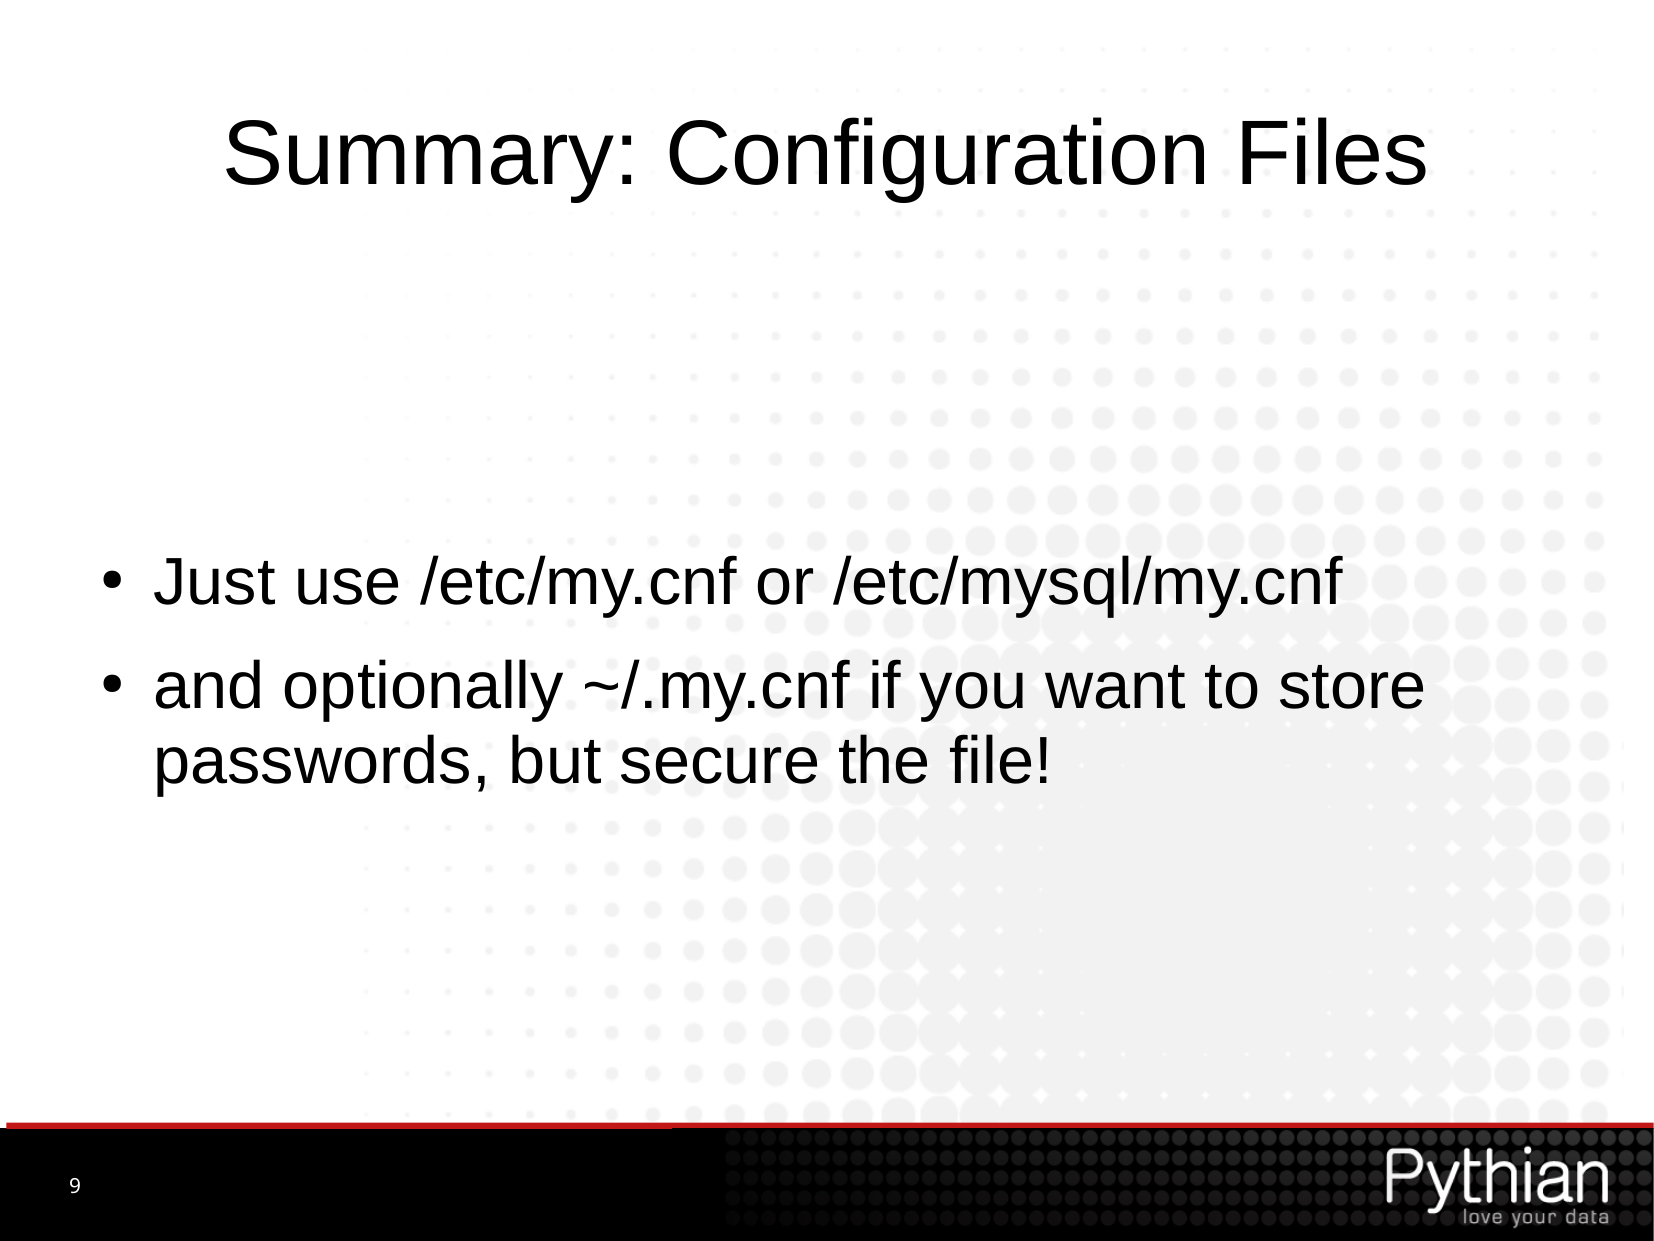

# Summary: Configuration Files
Just use /etc/my.cnf or /etc/mysql/my.cnf
and optionally ~/.my.cnf if you want to store passwords, but secure the file!